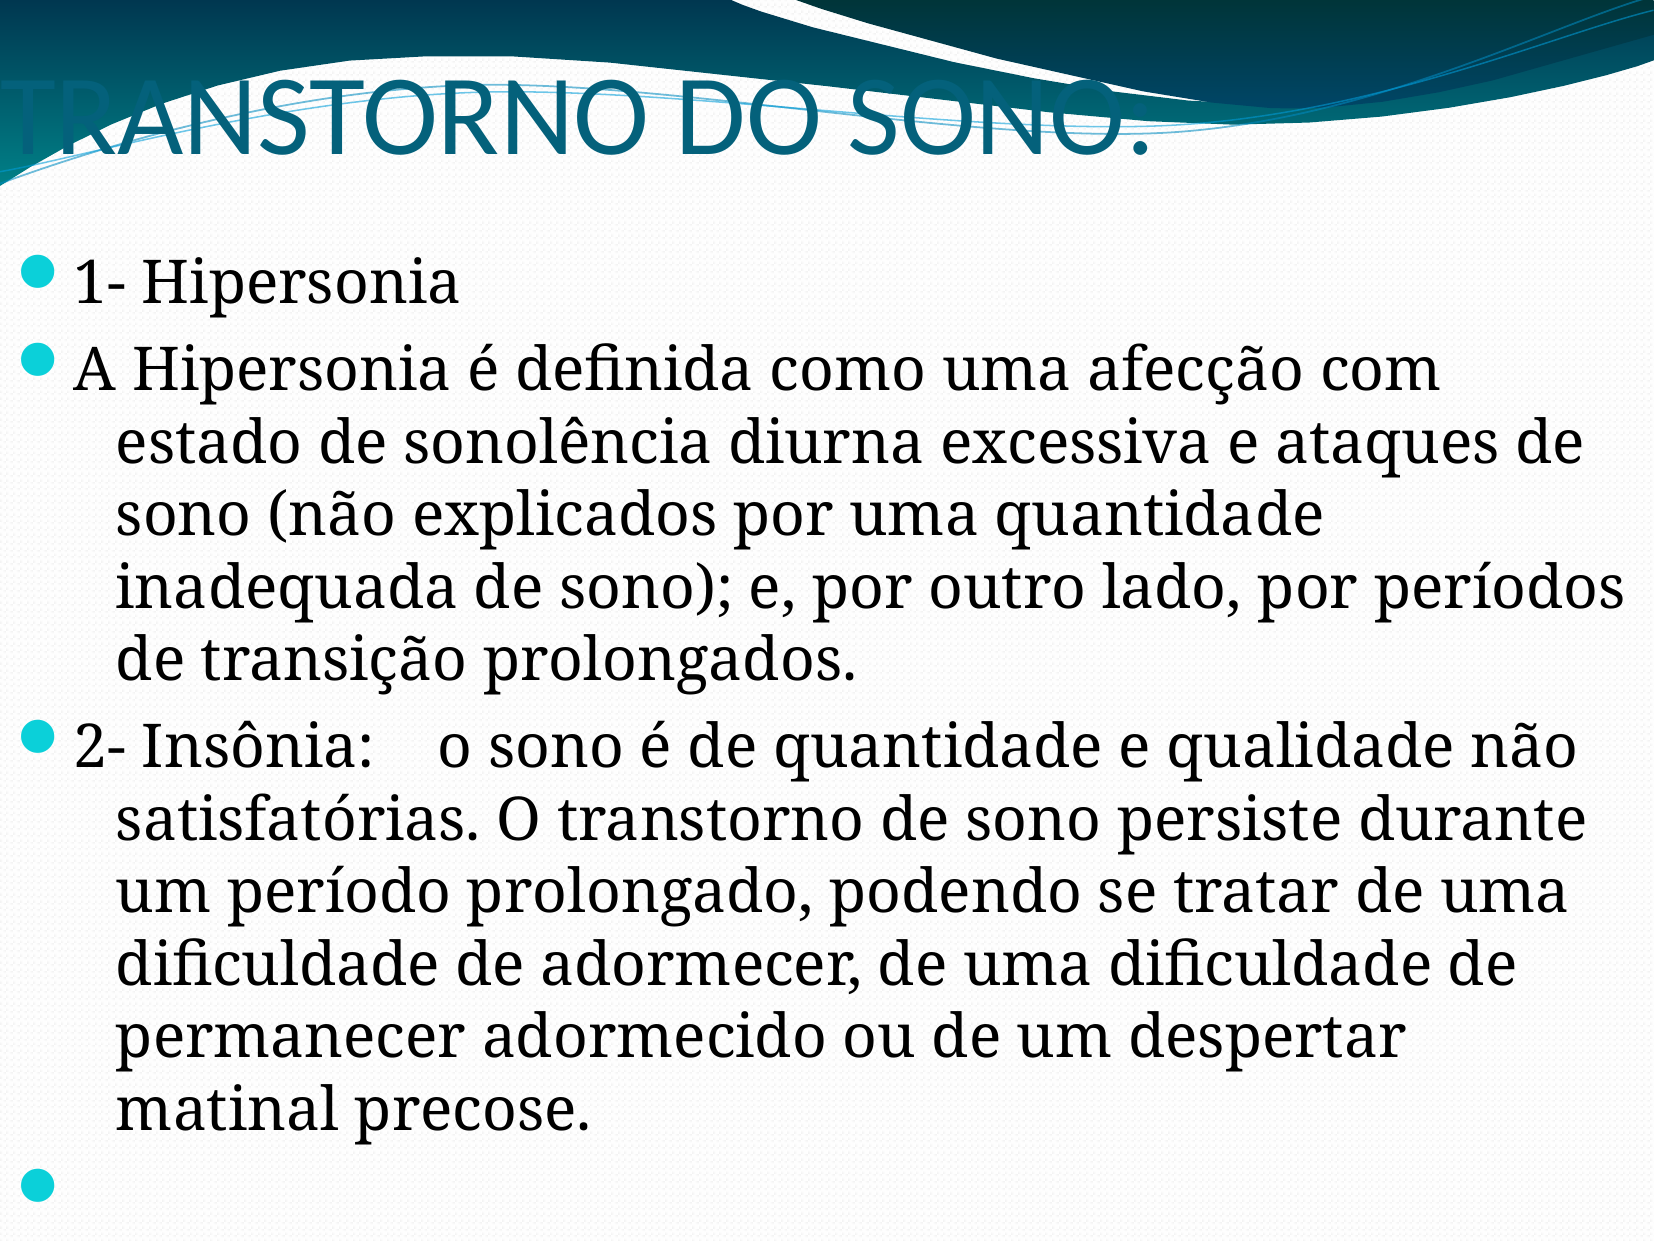

# TRANSTORNO DO SONO:
1- Hipersonia
A Hipersonia é definida como uma afecção com estado de sonolência diurna excessiva e ataques de sono (não explicados por uma quantidade inadequada de sono); e, por outro lado, por períodos de transição prolongados.
2- Insônia: o sono é de quantidade e qualidade não satisfatórias. O transtorno de sono persiste durante um período prolongado, podendo se tratar de uma dificuldade de adormecer, de uma dificuldade de permanecer adormecido ou de um despertar matinal precose.